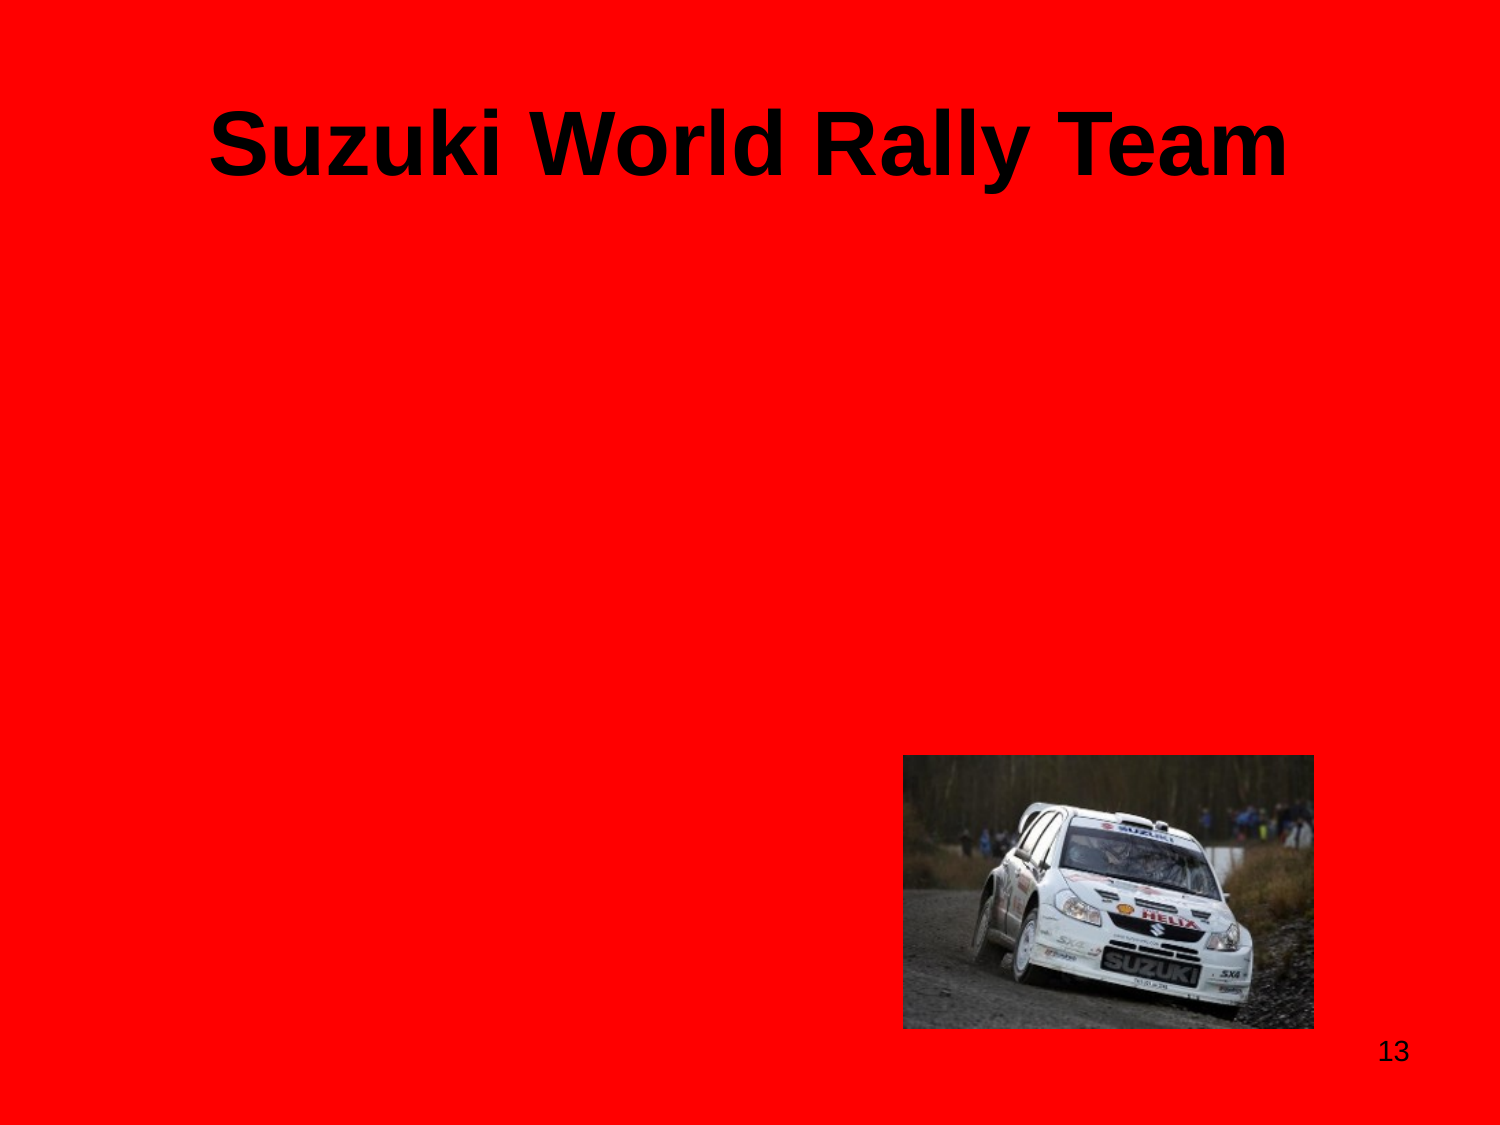

# Suzuki World Rally Team
Ekipa nastaljena: Pariz, Francija
Ekipa ustanovljena: 2006
Dirkači: Toni Gardemeister in Per-Gunnar Andersson
Dirkajo z: Suzuki SX4 WRC